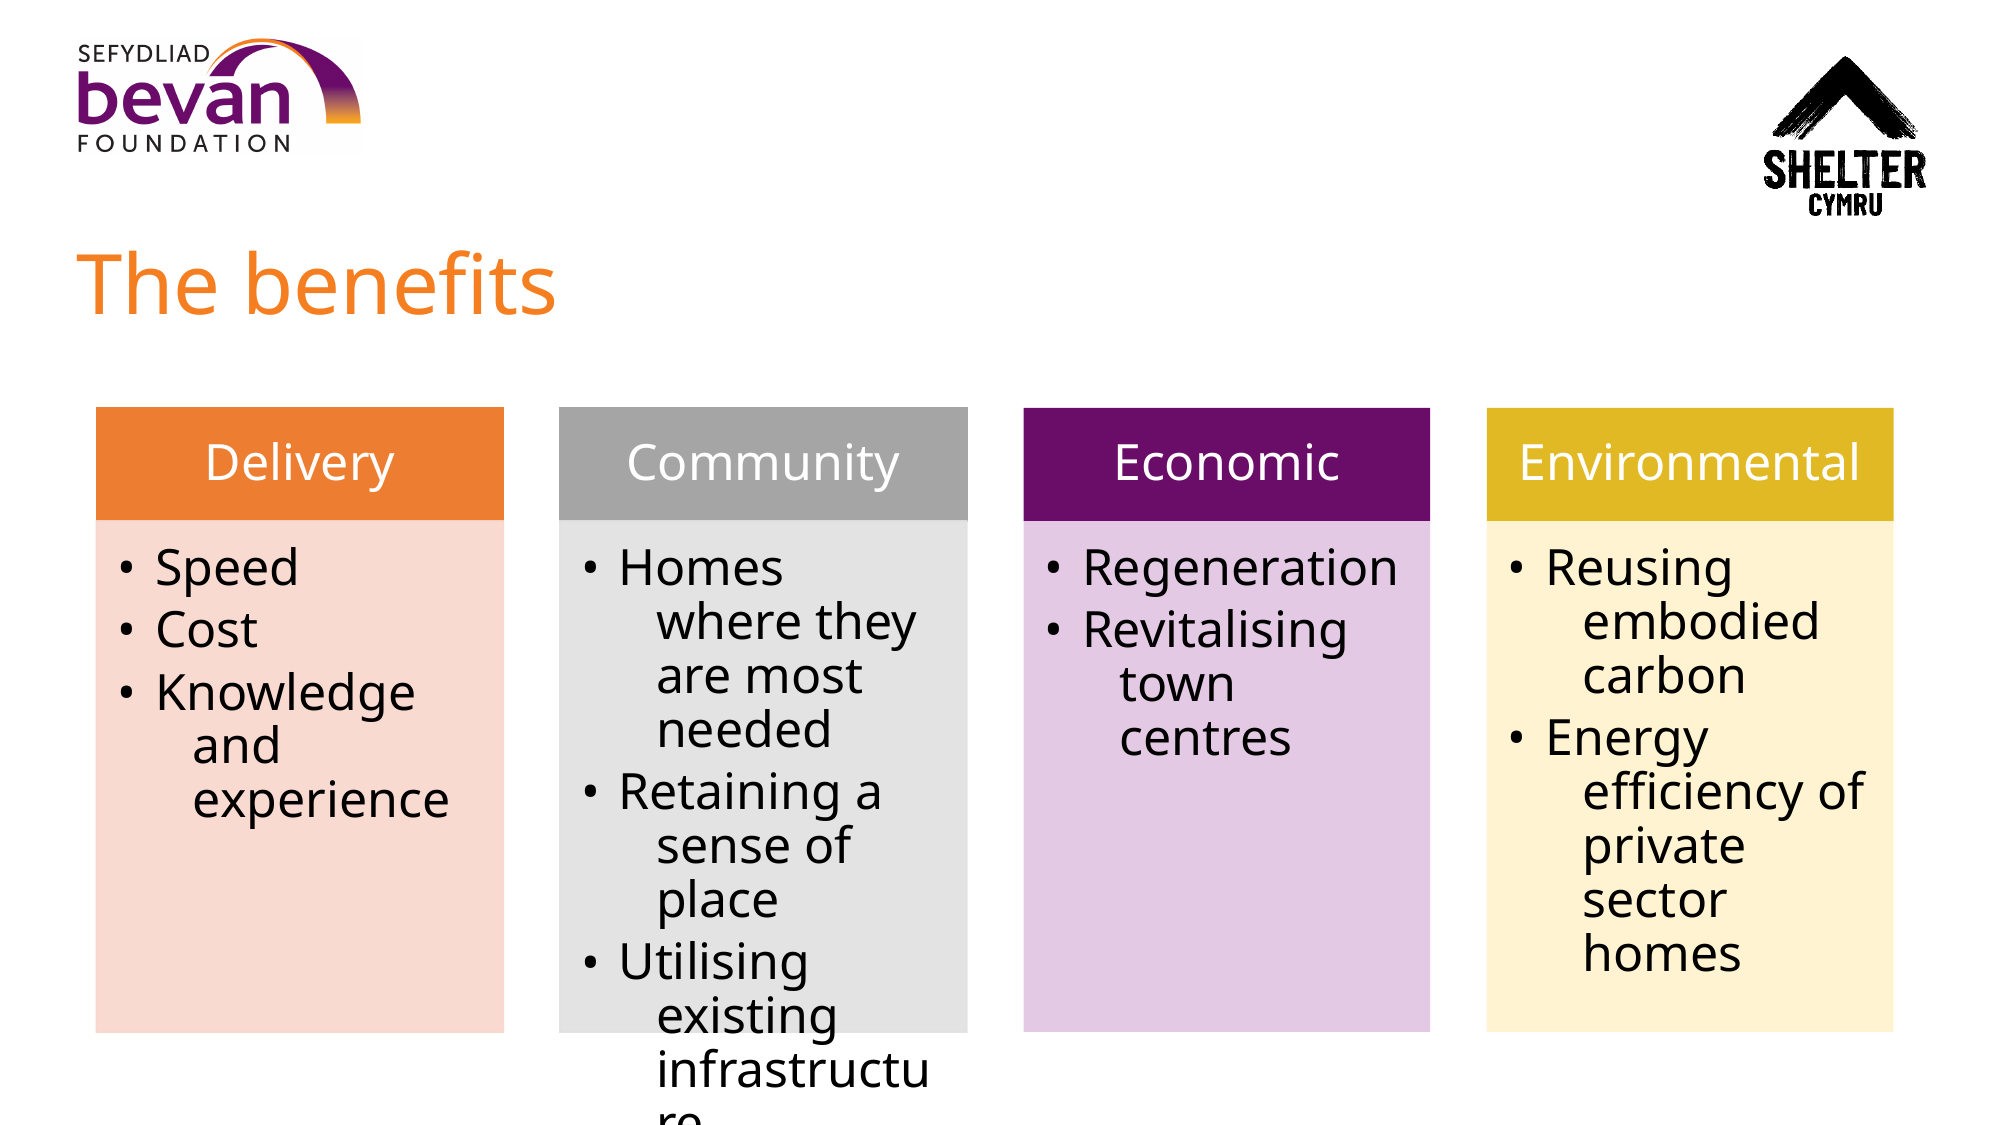

# The benefits
Delivery
Community
Economic
Environmental
Speed
Cost
Knowledge and experience
Homes where they are most needed
Retaining a sense of place
Utilising existing infrastructure
Regeneration
Revitalising town centres
Reusing embodied carbon
Energy efficiency of private sector homes